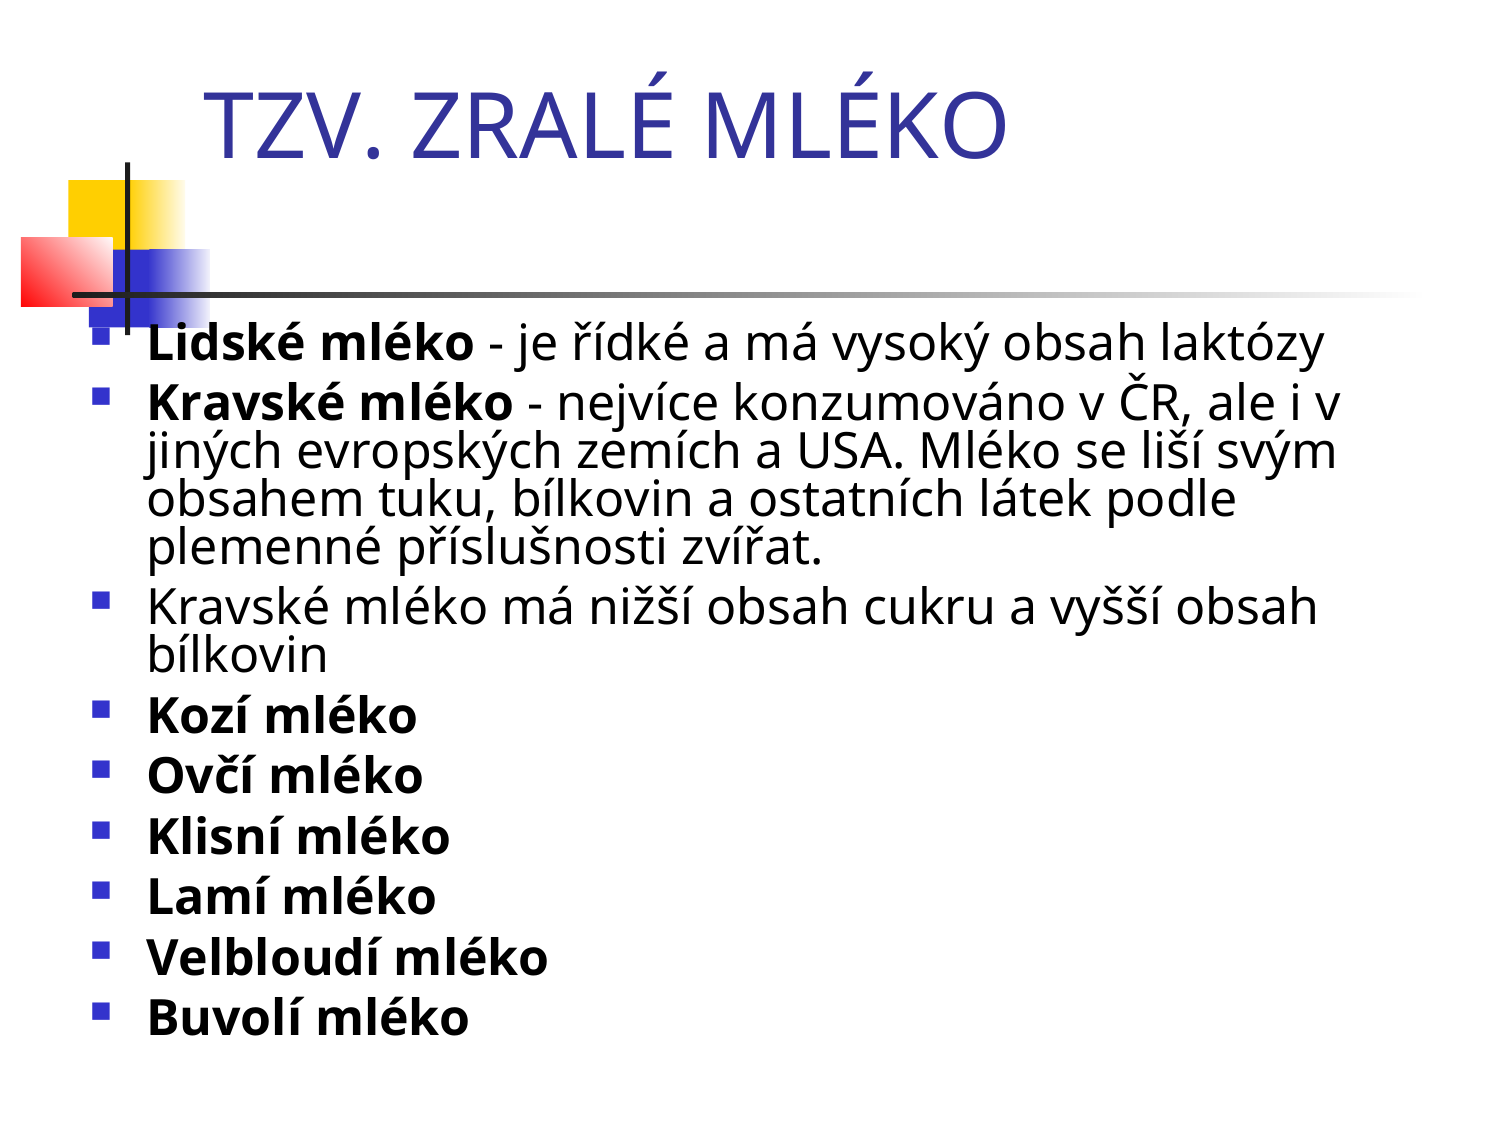

# TZV. ZRALÉ MLÉKO
Lidské mléko - je řídké a má vysoký obsah laktózy
Kravské mléko - nejvíce konzumováno v ČR, ale i v jiných evropských zemích a USA. Mléko se liší svým obsahem tuku, bílkovin a ostatních látek podle plemenné příslušnosti zvířat.
Kravské mléko má nižší obsah cukru a vyšší obsah bílkovin
Kozí mléko
Ovčí mléko
Klisní mléko
Lamí mléko
Velbloudí mléko
Buvolí mléko